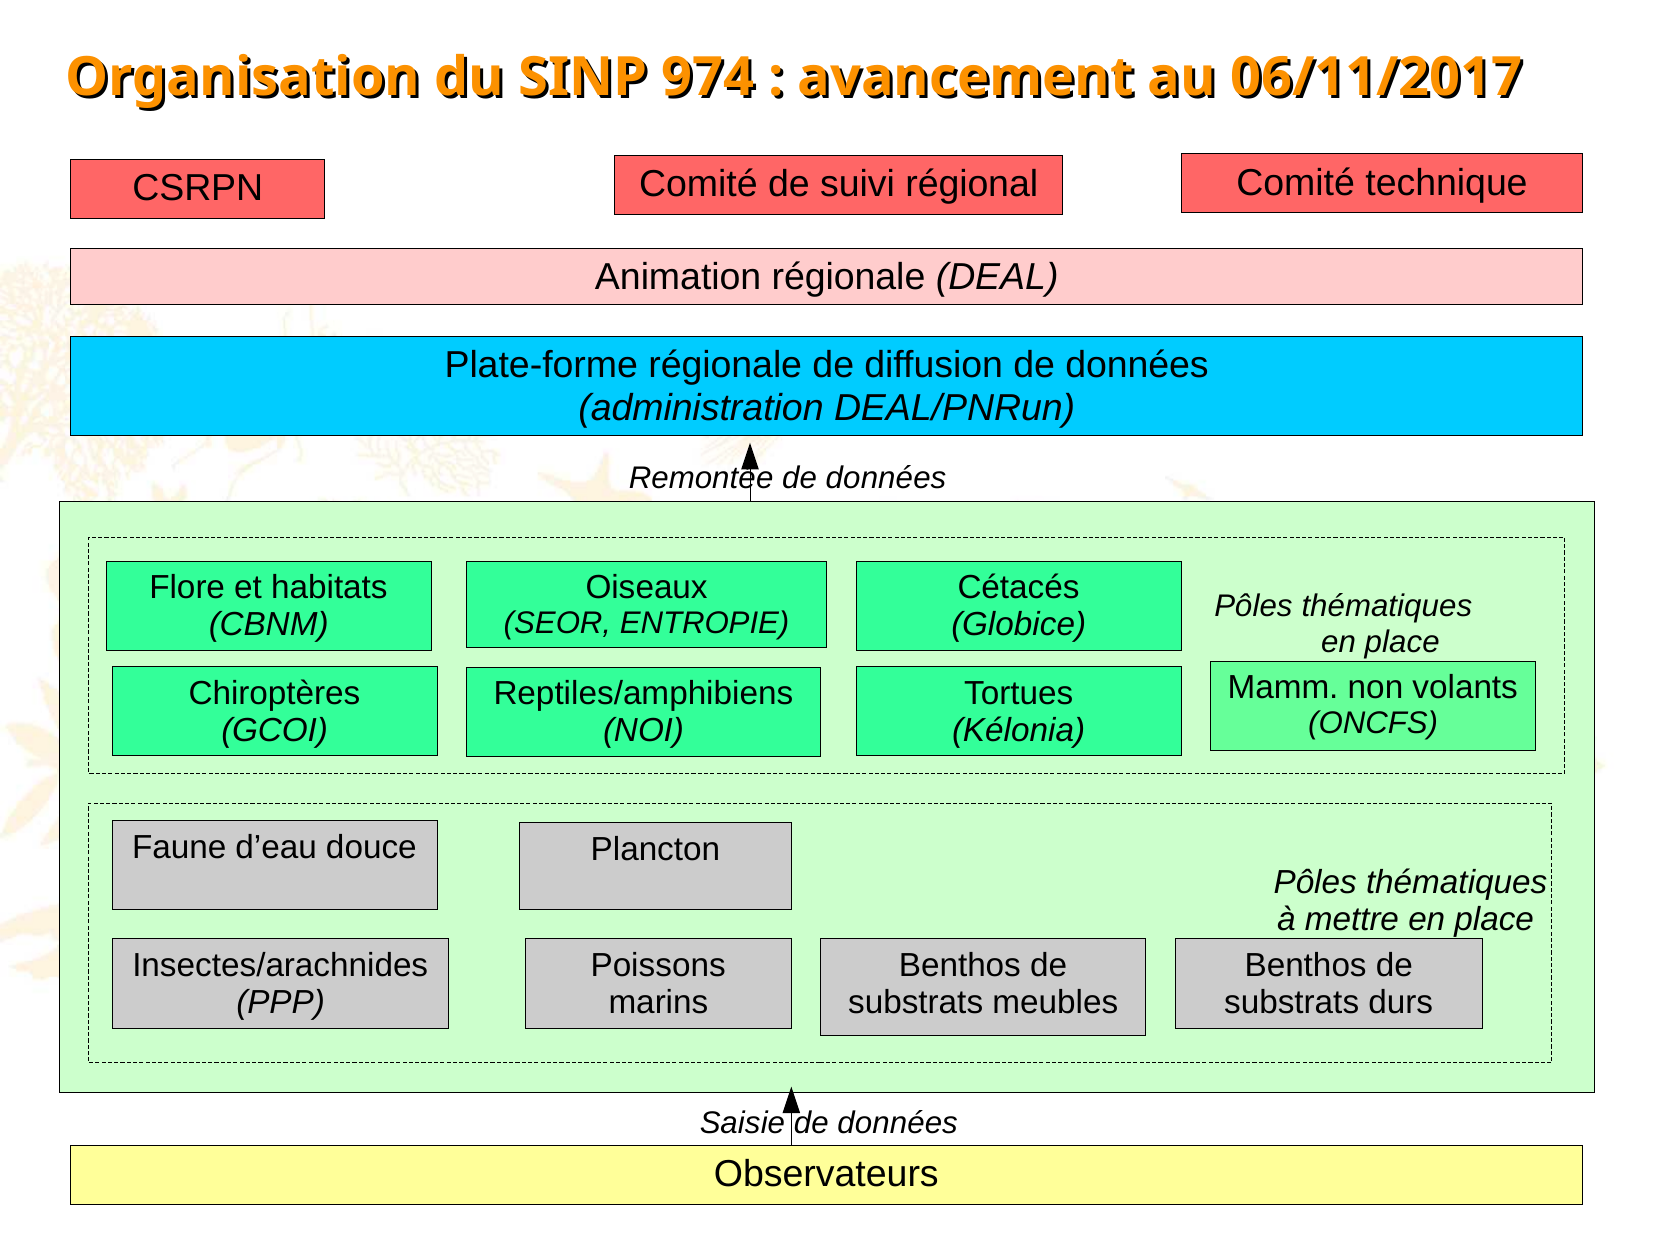

# Organisation du SINP 974 : avancement au 06/11/2017
Comité technique
Comité de suivi régional
CSRPN
Animation régionale (DEAL)
Plate-forme régionale de diffusion de données
(administration DEAL/PNRun)
Remontée de données
														Pôles thématiques
															en place
Flore et habitats
(CBNM)
Oiseaux
(SEOR, ENTROPIE)
Cétacés
(Globice)
Mamm. non volants
(ONCFS)
Chiroptères
(GCOI)
Tortues
(Kélonia)
Reptiles/amphibiens
(NOI)
																Pôles thématiques
															 à mettre en place
Faune d’eau douce
Plancton
Insectes/arachnides
(PPP)
Poissons marins
Benthos de substrats meubles
Benthos de substrats durs
Saisie de données
GT ERC - 06/02/2015
6
Observateurs